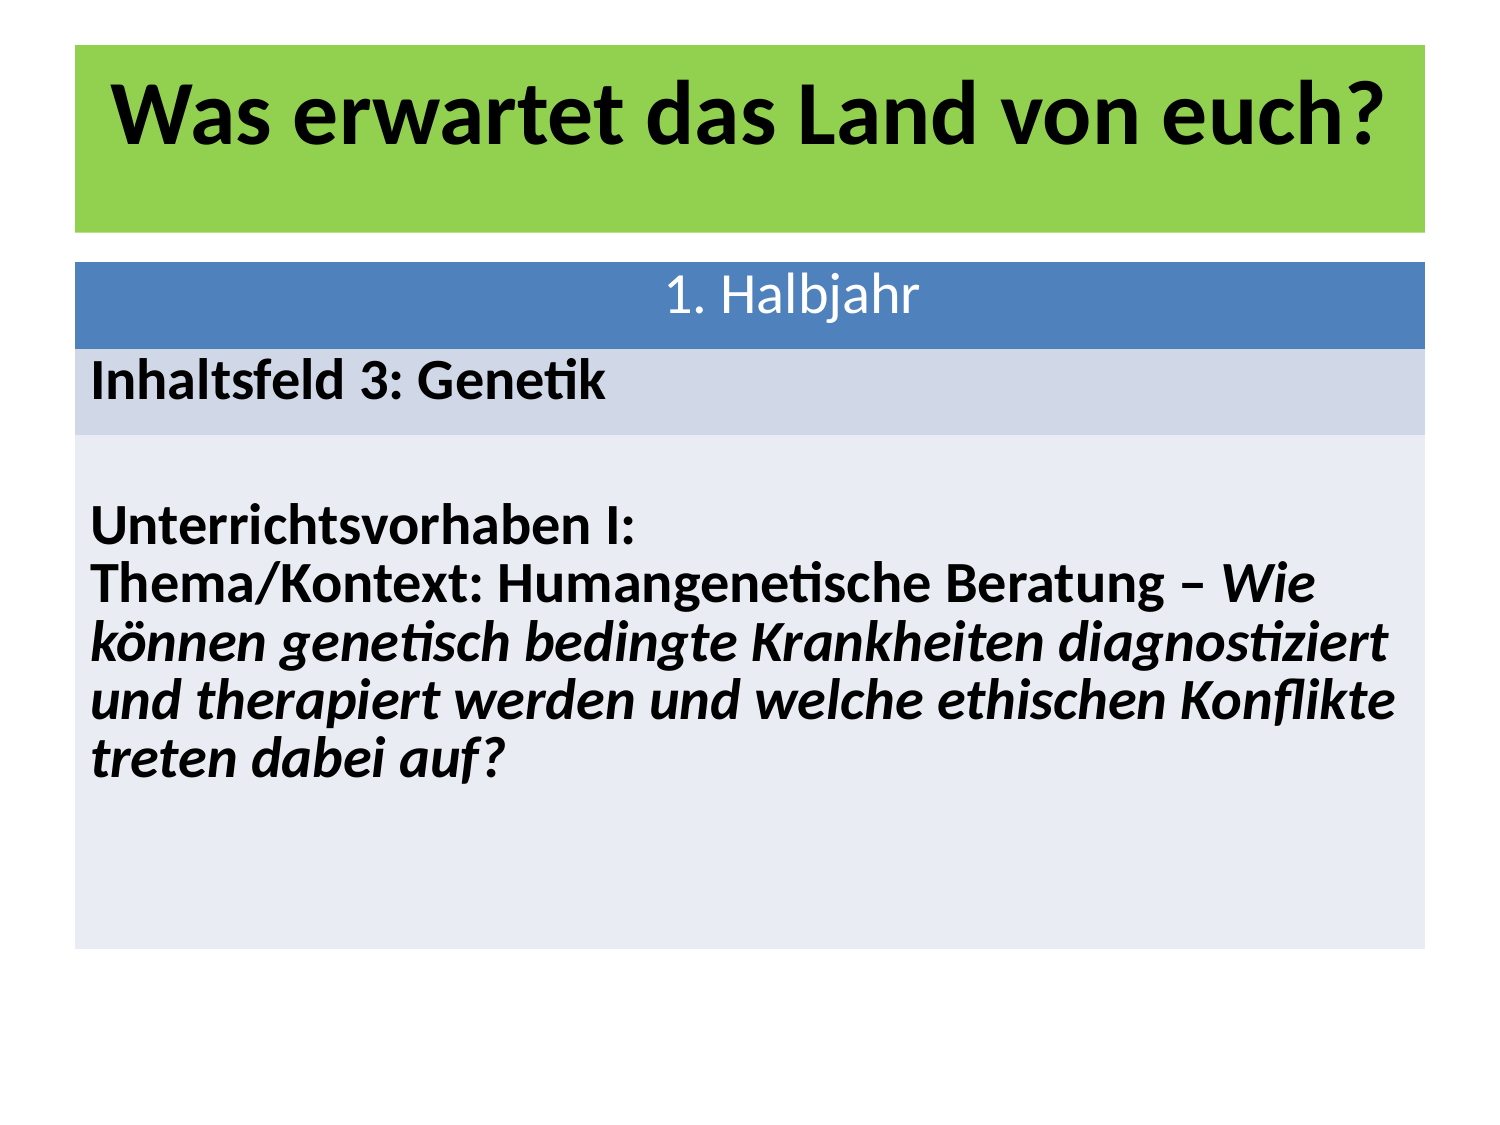

# Was erwartet das Land von euch?
| 1. Halbjahr |
| --- |
| Inhaltsfeld 3: Genetik |
| Unterrichtsvorhaben I: Thema/Kontext: Humangenetische Beratung – Wie können genetisch bedingte Krankheiten diagnostiziert und therapiert werden und welche ethischen Konflikte treten dabei auf? |